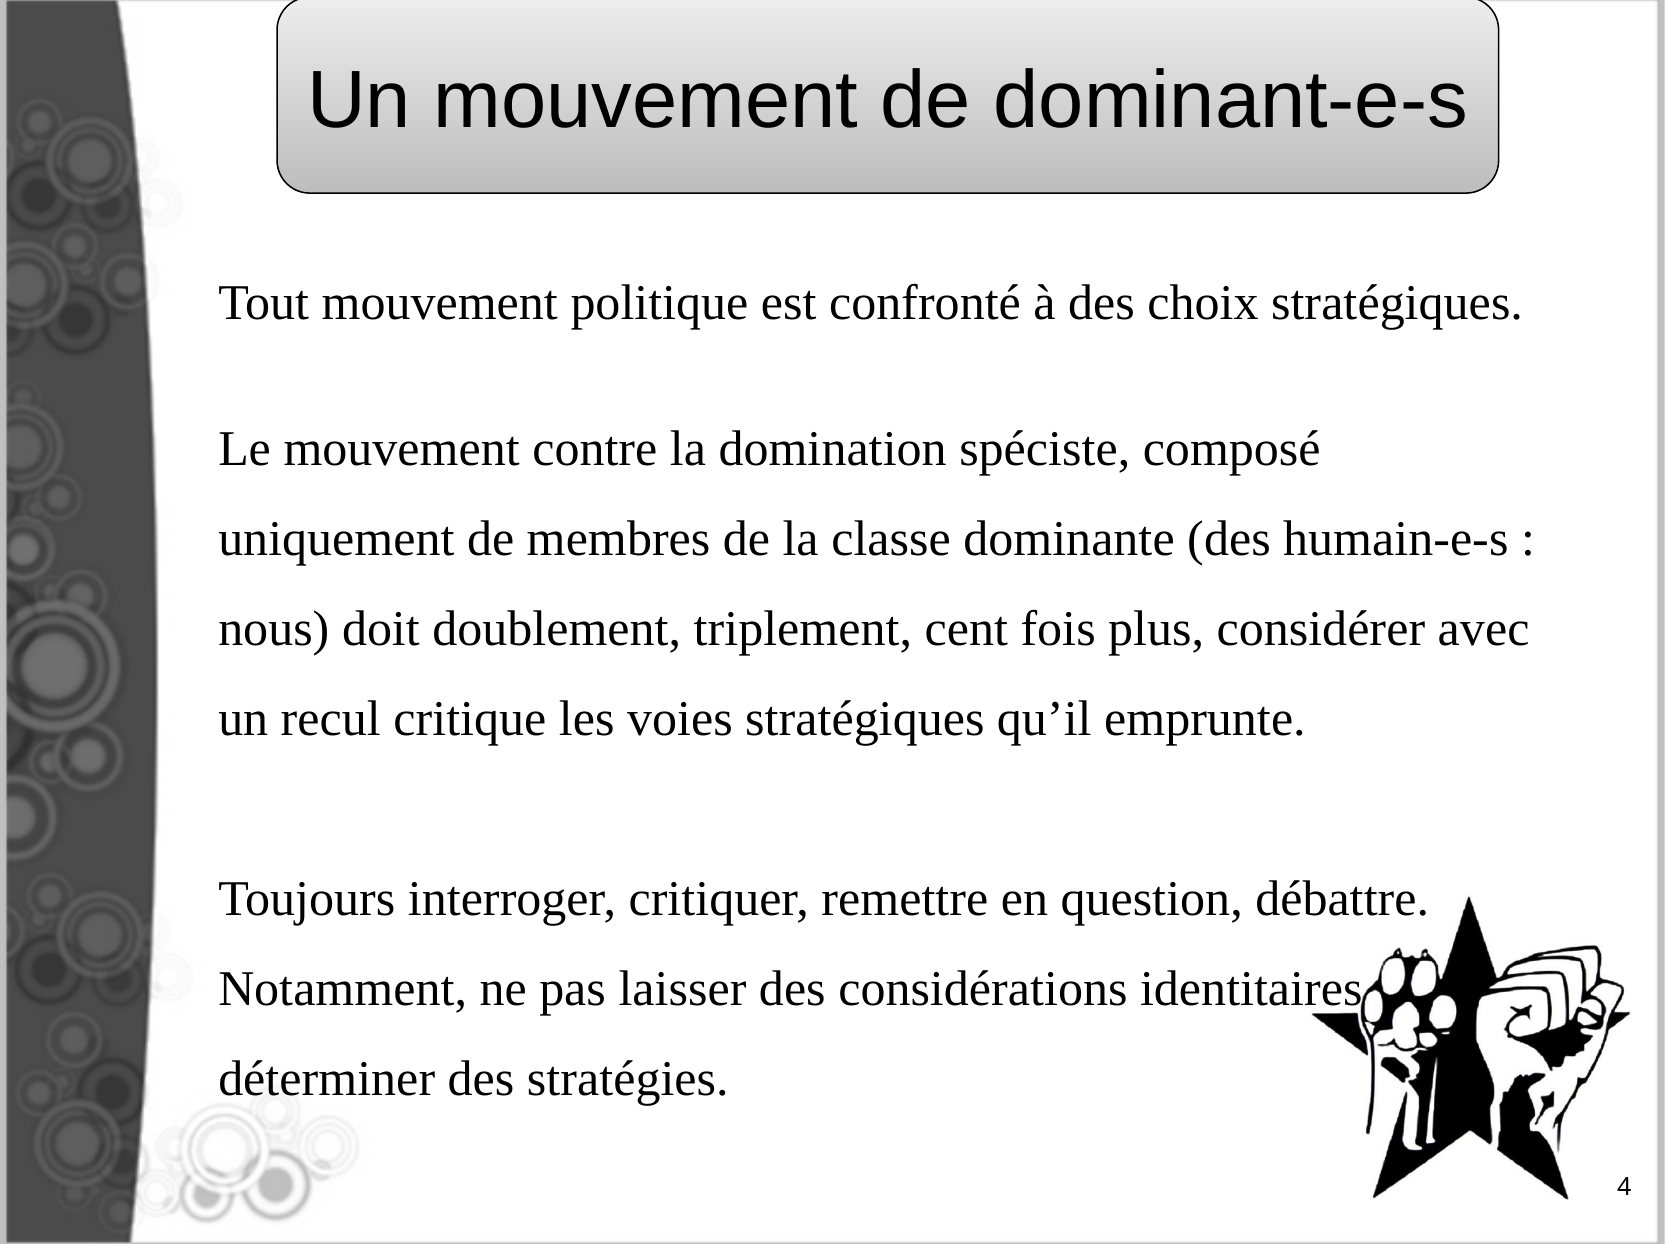

Un mouvement de dominant-e-s
Tout mouvement politique est confronté à des choix stratégiques.
Le mouvement contre la domination spéciste, composé uniquement de membres de la classe dominante (des humain-e-s : nous) doit doublement, triplement, cent fois plus, considérer avec un recul critique les voies stratégiques qu’il emprunte.
Toujours interroger, critiquer, remettre en question, débattre. Notamment, ne pas laisser des considérations identitaires déterminer des stratégies.